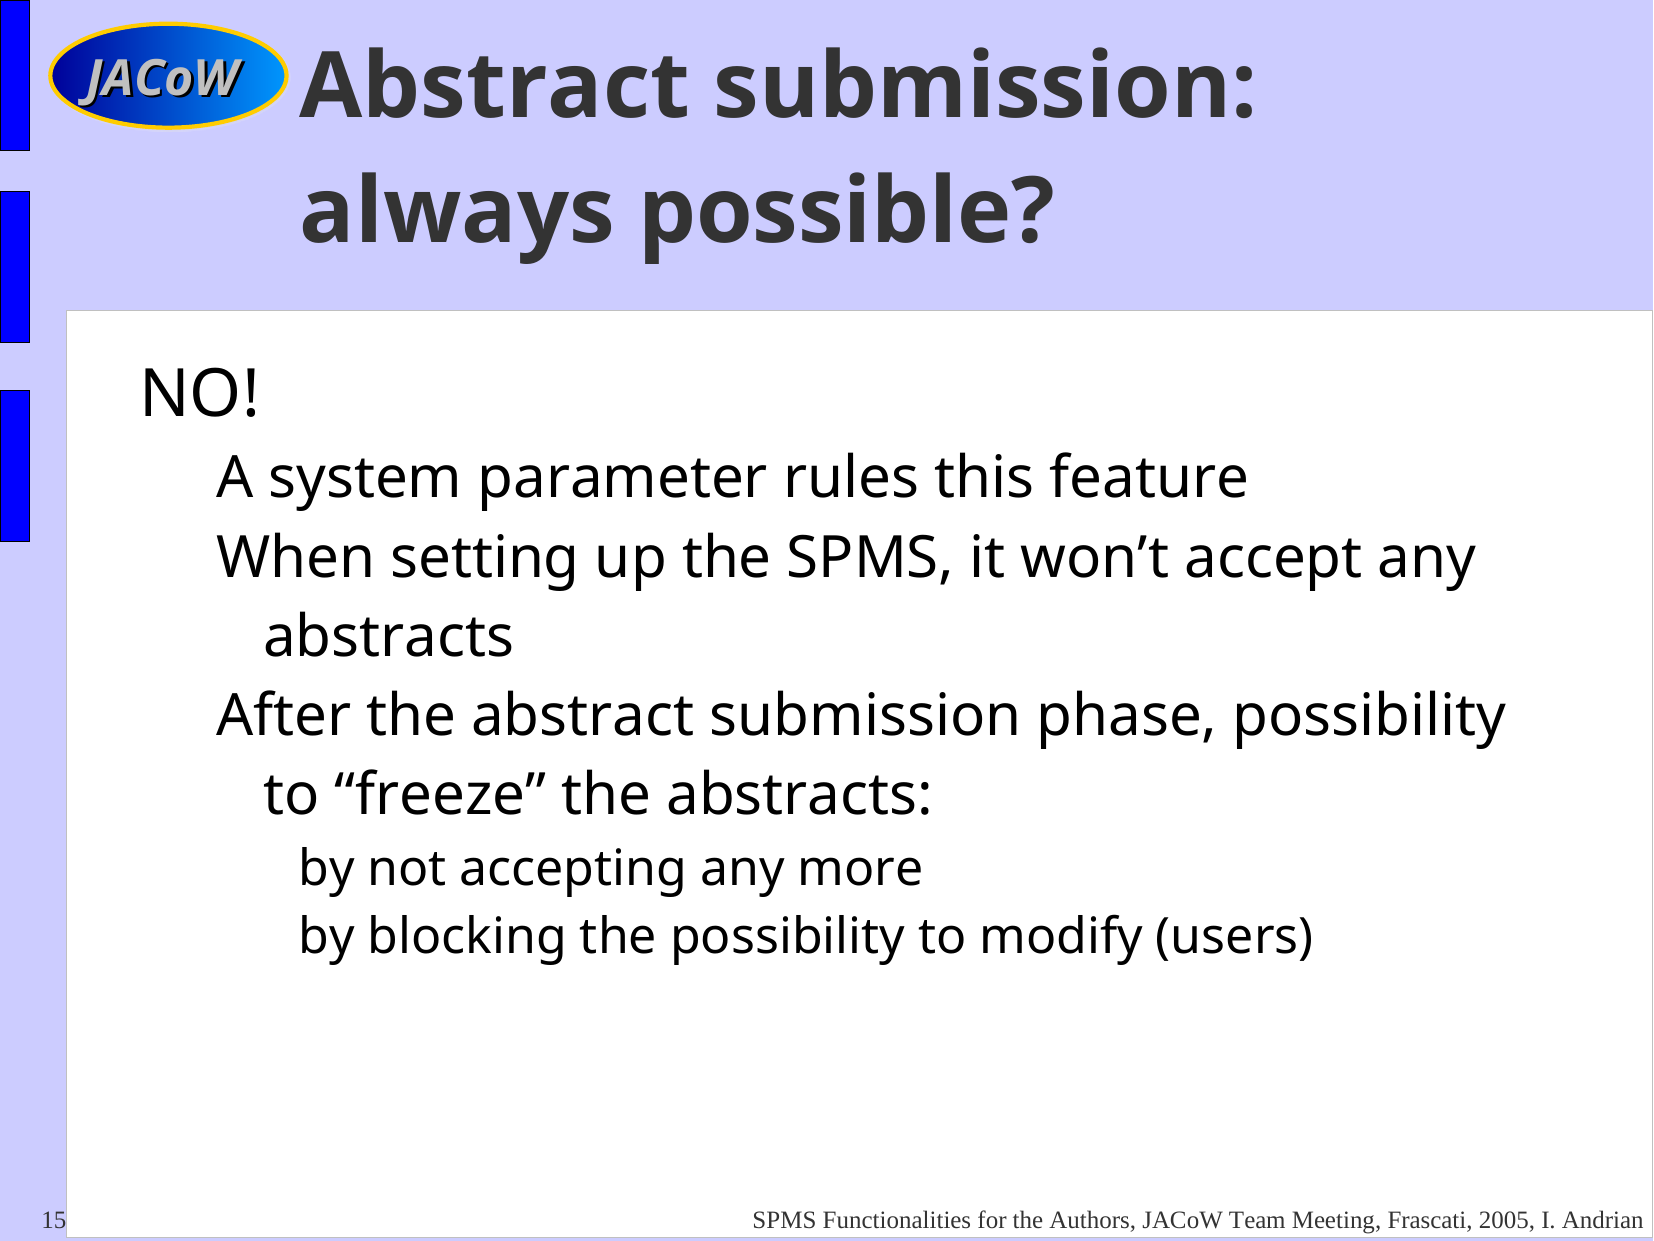

# Abstract submission: always possible?
NO!
A system parameter rules this feature
When setting up the SPMS, it won’t accept any abstracts
After the abstract submission phase, possibility to “freeze” the abstracts:
by not accepting any more
by blocking the possibility to modify (users)
15
SPMS Functionalities for the Authors, JACoW Team Meeting, Frascati, 2005, I. Andrian